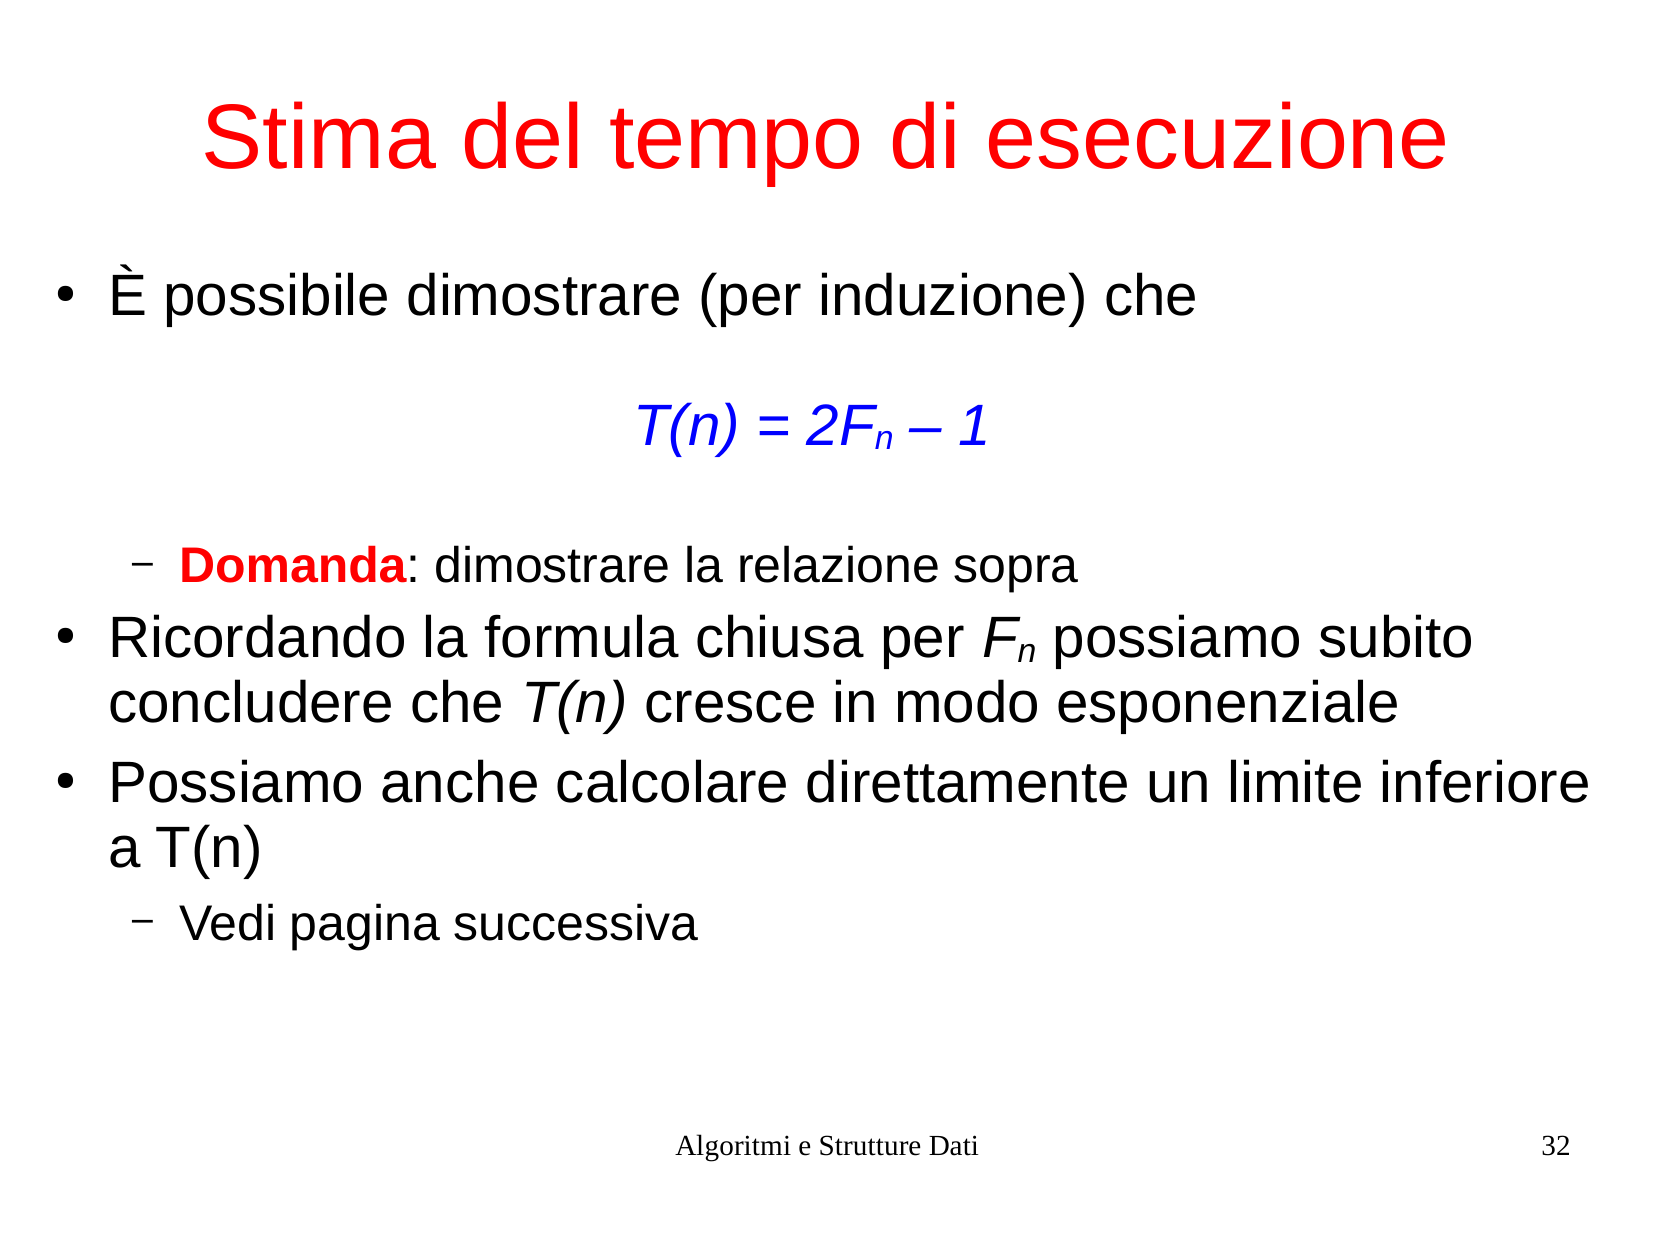

# Stima del tempo di esecuzione
È possibile dimostrare (per induzione) che
							T(n) = 2Fn – 1
Domanda: dimostrare la relazione sopra
Ricordando la formula chiusa per Fn possiamo subito concludere che T(n) cresce in modo esponenziale
Possiamo anche calcolare direttamente un limite inferiore a T(n)
Vedi pagina successiva
Algoritmi e Strutture Dati
32